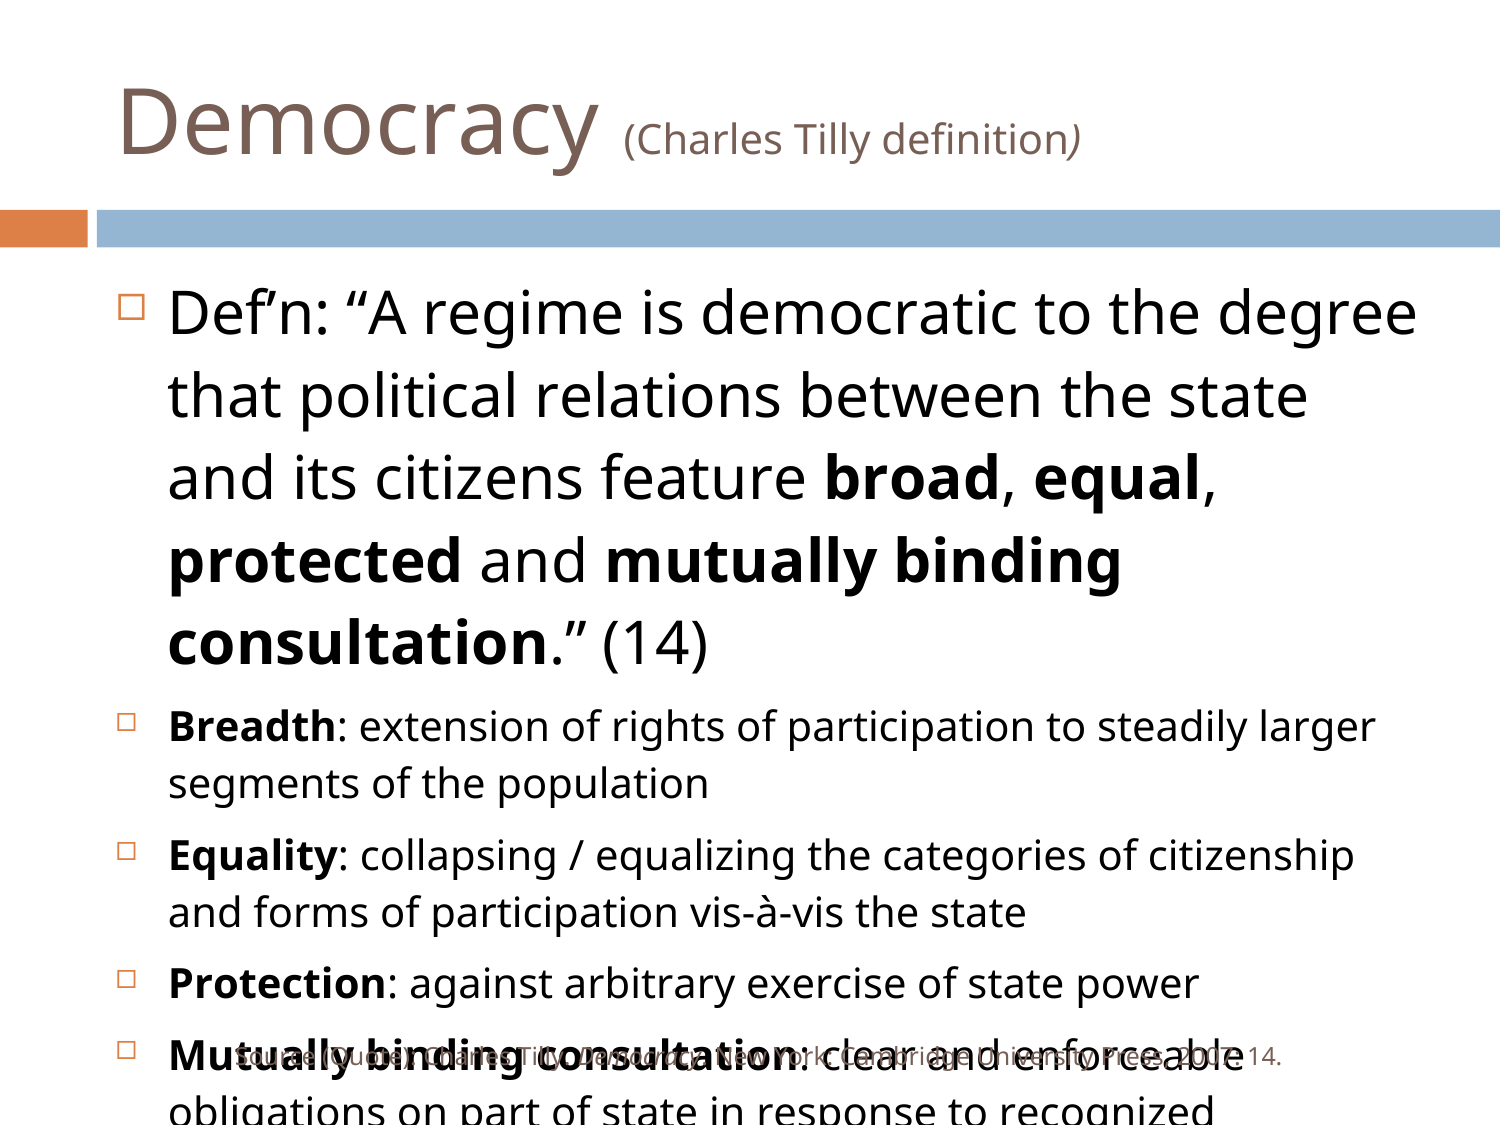

# Democracy (Charles Tilly definition)
Def’n: “A regime is democratic to the degree that political relations between the state and its citizens feature broad, equal, protected and mutually binding consultation.” (14)
Breadth: extension of rights of participation to steadily larger segments of the population
Equality: collapsing / equalizing the categories of citizenship and forms of participation vis-à-vis the state
Protection: against arbitrary exercise of state power
Mutually binding consultation: clear and enforceable obligations on part of state in response to recognized consultative processes
Source (Quote): Charles Tilly. Democracy. New York: Cambridge University Press, 2007: 14.